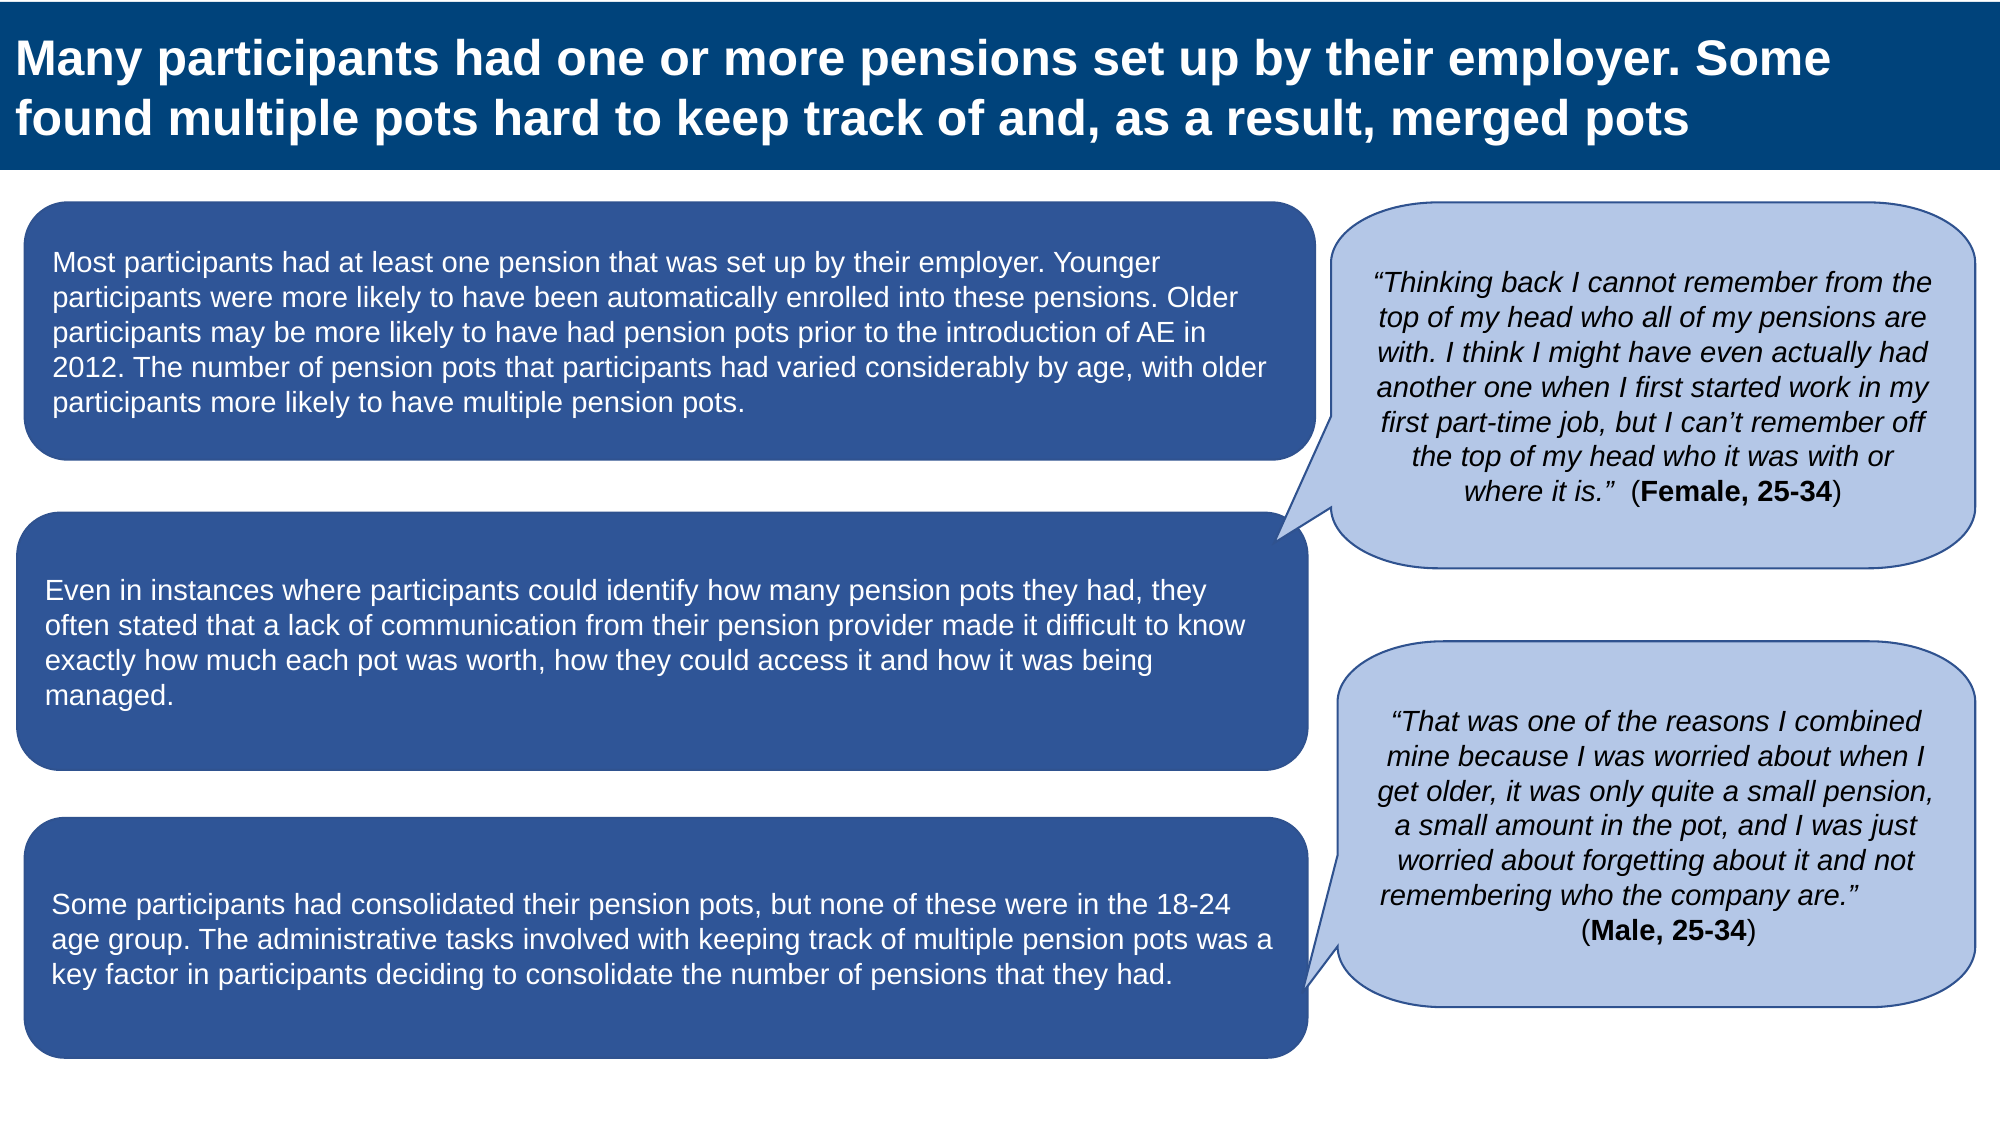

# Many participants had one or more pensions set up by their employer. Some found multiple pots hard to keep track of and, as a result, merged pots
Most participants had at least one pension that was set up by their employer. Younger participants were more likely to have been automatically enrolled into these pensions. Older participants may be more likely to have had pension pots prior to the introduction of AE in 2012. The number of pension pots that participants had varied considerably by age, with older participants more likely to have multiple pension pots.
“Thinking back I cannot remember from the top of my head who all of my pensions are with. I think I might have even actually had another one when I first started work in my first part-time job, but I can’t remember off the top of my head who it was with or where it is.” (Female, 25-34)
Even in instances where participants could identify how many pension pots they had, they often stated that a lack of communication from their pension provider made it difficult to know exactly how much each pot was worth, how they could access it and how it was being managed.
“That was one of the reasons I combined mine because I was worried about when I get older, it was only quite a small pension, a small amount in the pot, and I was just worried about forgetting about it and not remembering who the company are.” (Male, 25-34)
Some participants had consolidated their pension pots, but none of these were in the 18-24 age group. The administrative tasks involved with keeping track of multiple pension pots was a key factor in participants deciding to consolidate the number of pensions that they had.